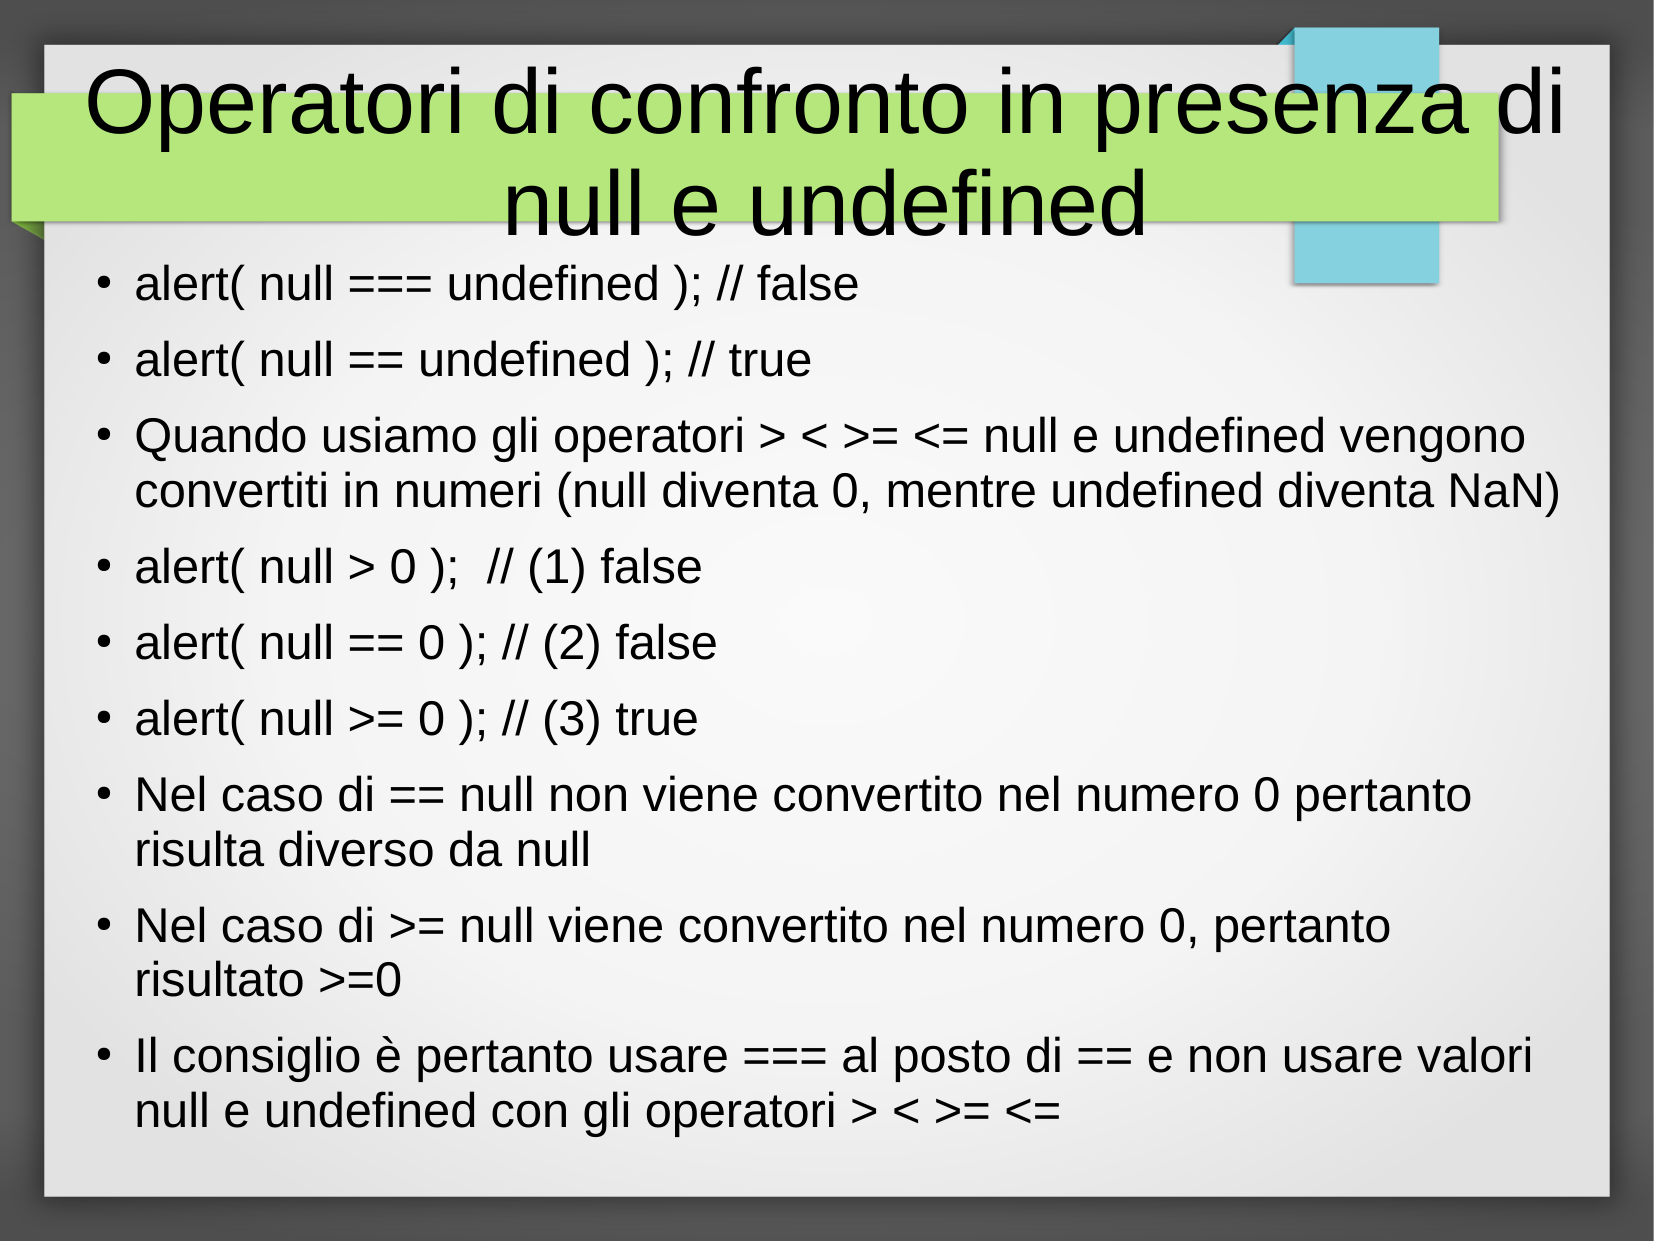

# Operatori di confronto in presenza di null e undefined
alert( null === undefined ); // false
alert( null == undefined ); // true
Quando usiamo gli operatori > < >= <= null e undefined vengono convertiti in numeri (null diventa 0, mentre undefined diventa NaN)
alert( null > 0 ); // (1) false
alert( null == 0 ); // (2) false
alert( null >= 0 ); // (3) true
Nel caso di == null non viene convertito nel numero 0 pertanto risulta diverso da null
Nel caso di >= null viene convertito nel numero 0, pertanto risultato >=0
Il consiglio è pertanto usare === al posto di == e non usare valori null e undefined con gli operatori > < >= <=